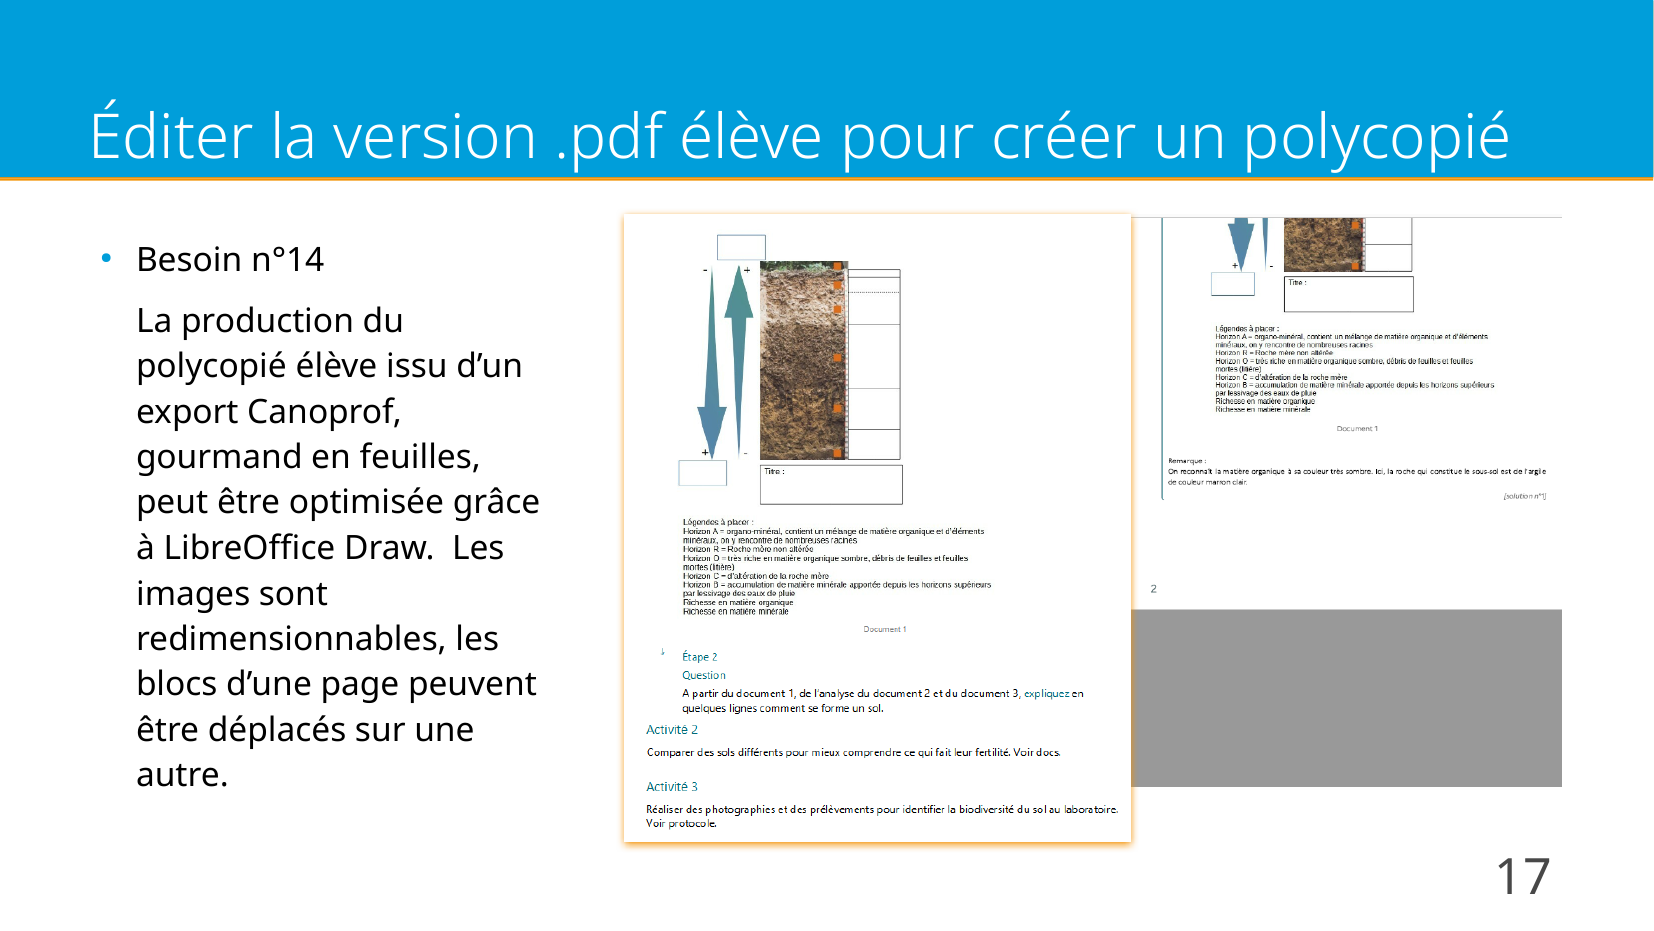

# Éditer la version .pdf élève pour créer un polycopié
Besoin n°14
La production du polycopié élève issu d’un export Canoprof, gourmand en feuilles, peut être optimisée grâce à LibreOffice Draw. Les images sont redimensionnables, les blocs d’une page peuvent être déplacés sur une autre.
17